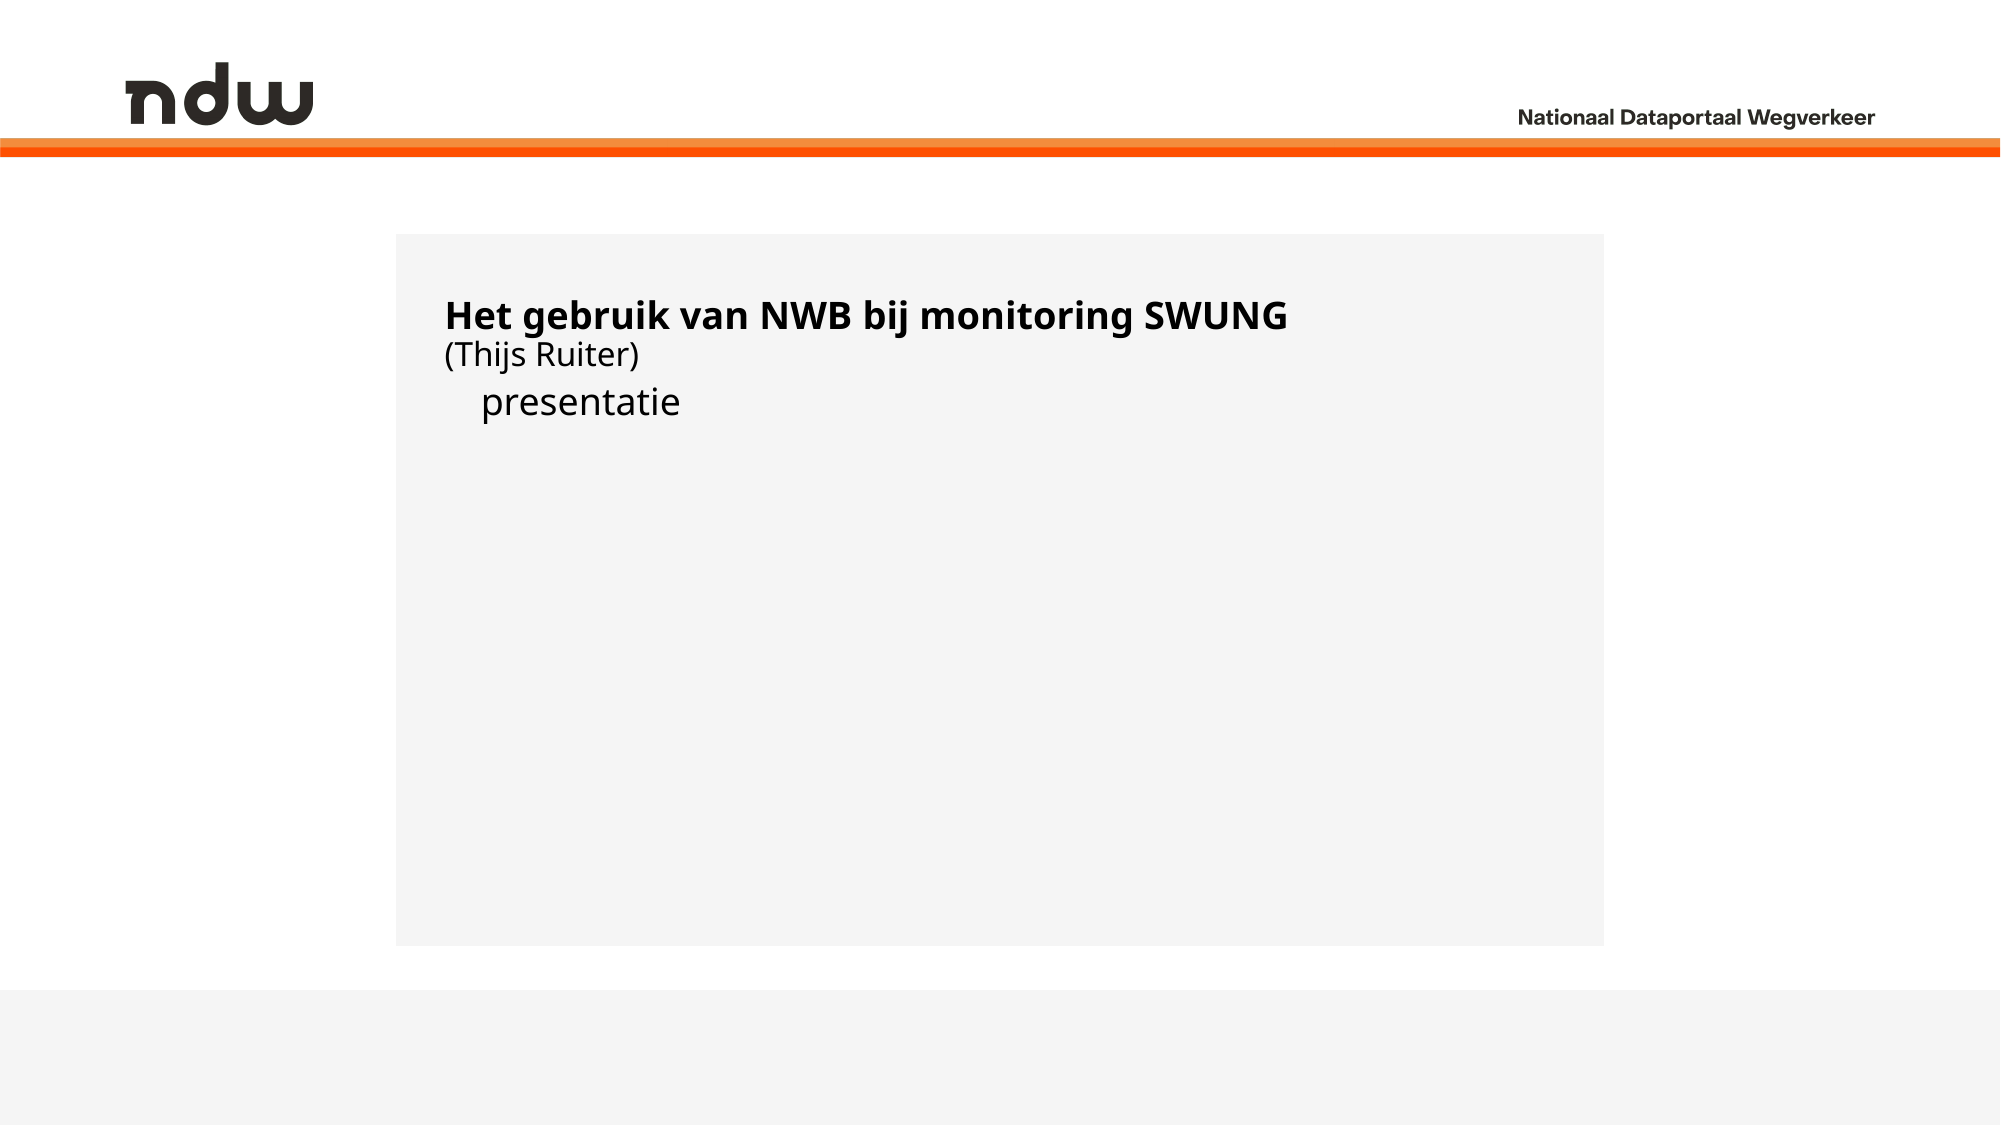

Het gebruik van NWB bij monitoring SWUNG
(Thijs Ruiter)
# presentatie